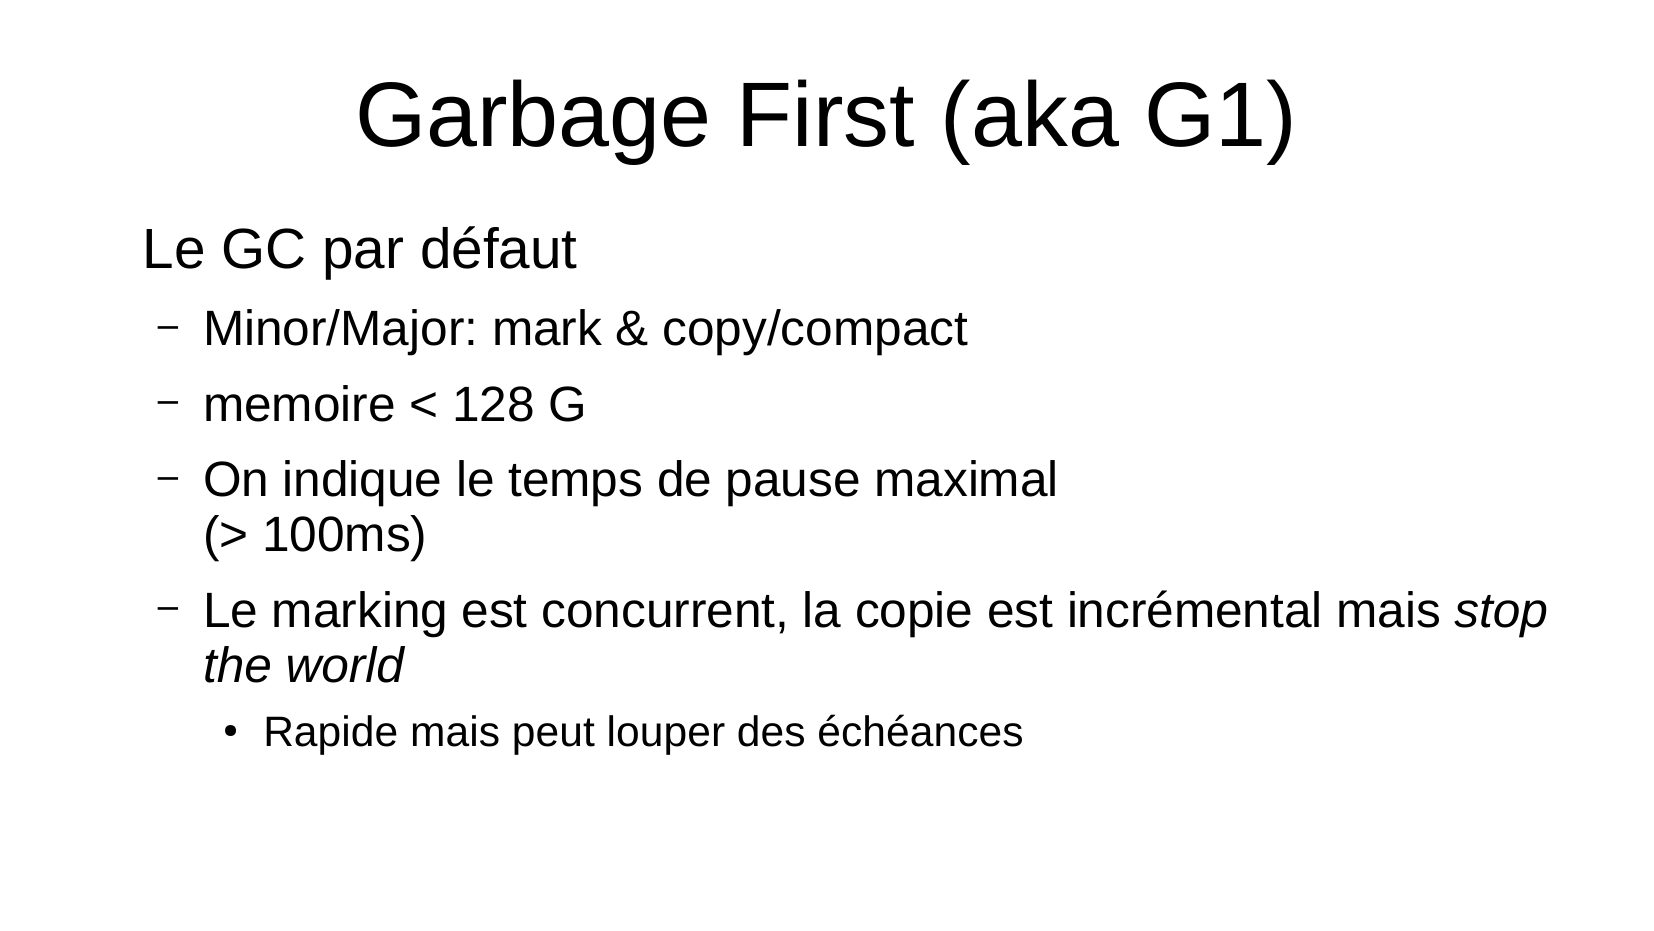

# Garbage First (aka G1)
Le GC par défaut
Minor/Major: mark & copy/compact
memoire < 128 G
On indique le temps de pause maximal
(> 100ms)
Le marking est concurrent, la copie est incrémental mais stop the world
Rapide mais peut louper des échéances